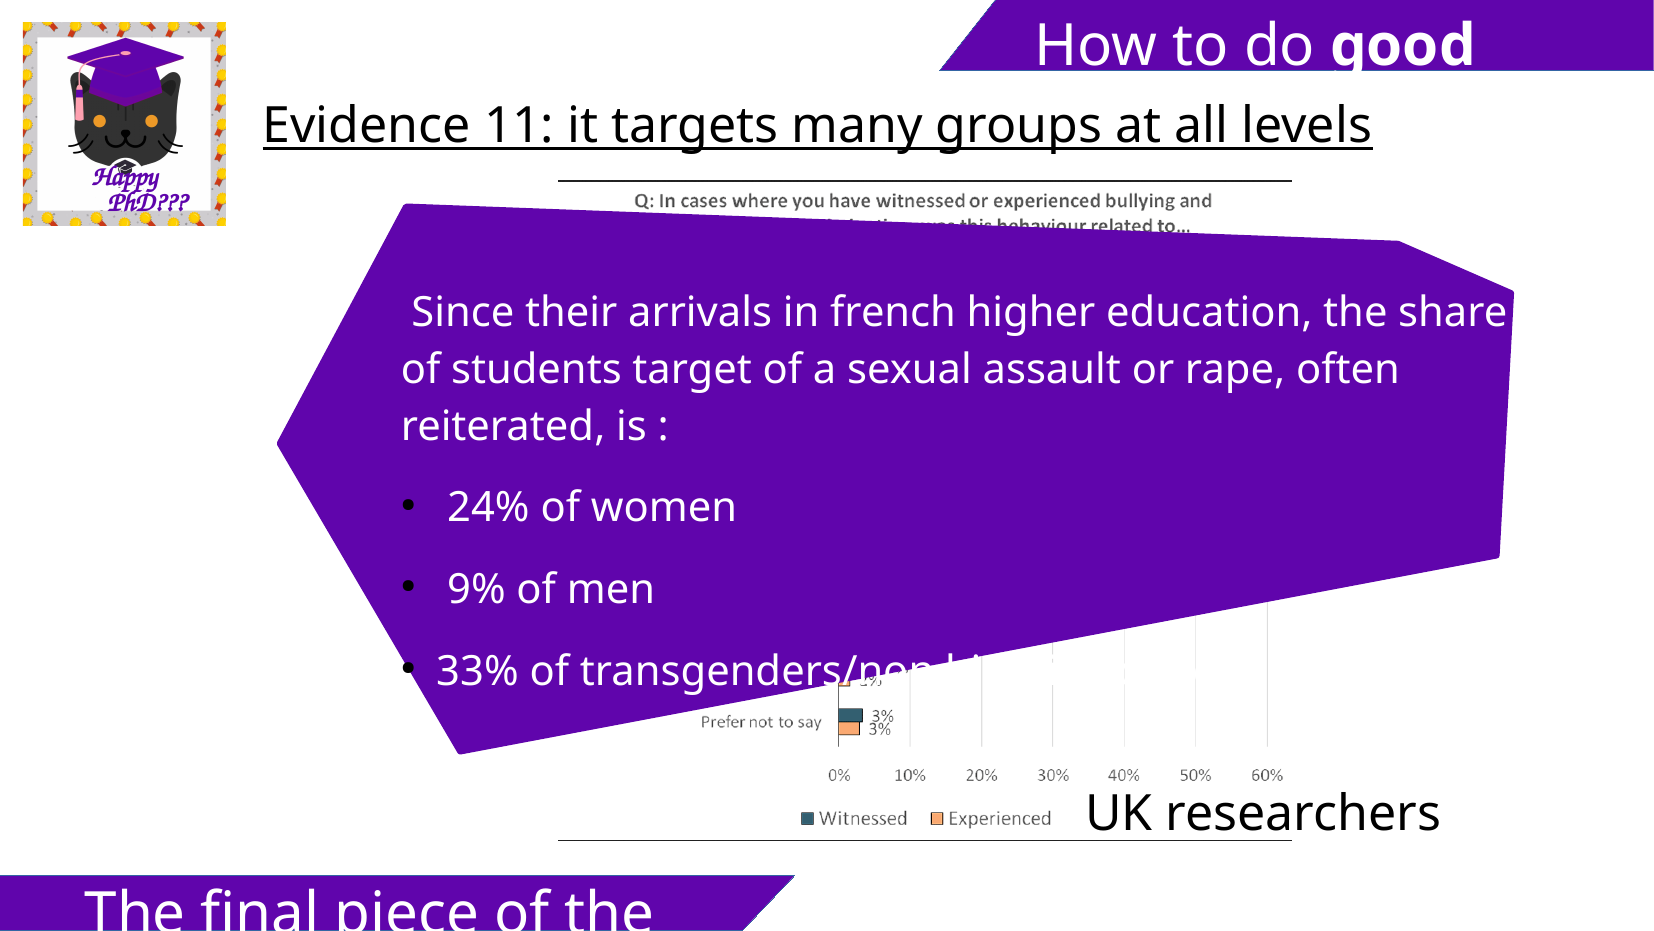

Evidence 11: it targets many groups at all levels
 Since their arrivals in french higher education, the share of students target of a sexual assault or rape, often reiterated, is :
 24% of women
 9% of men
33% of transgenders/non binaries/queers
UK researchers
The final piece of the puzzle